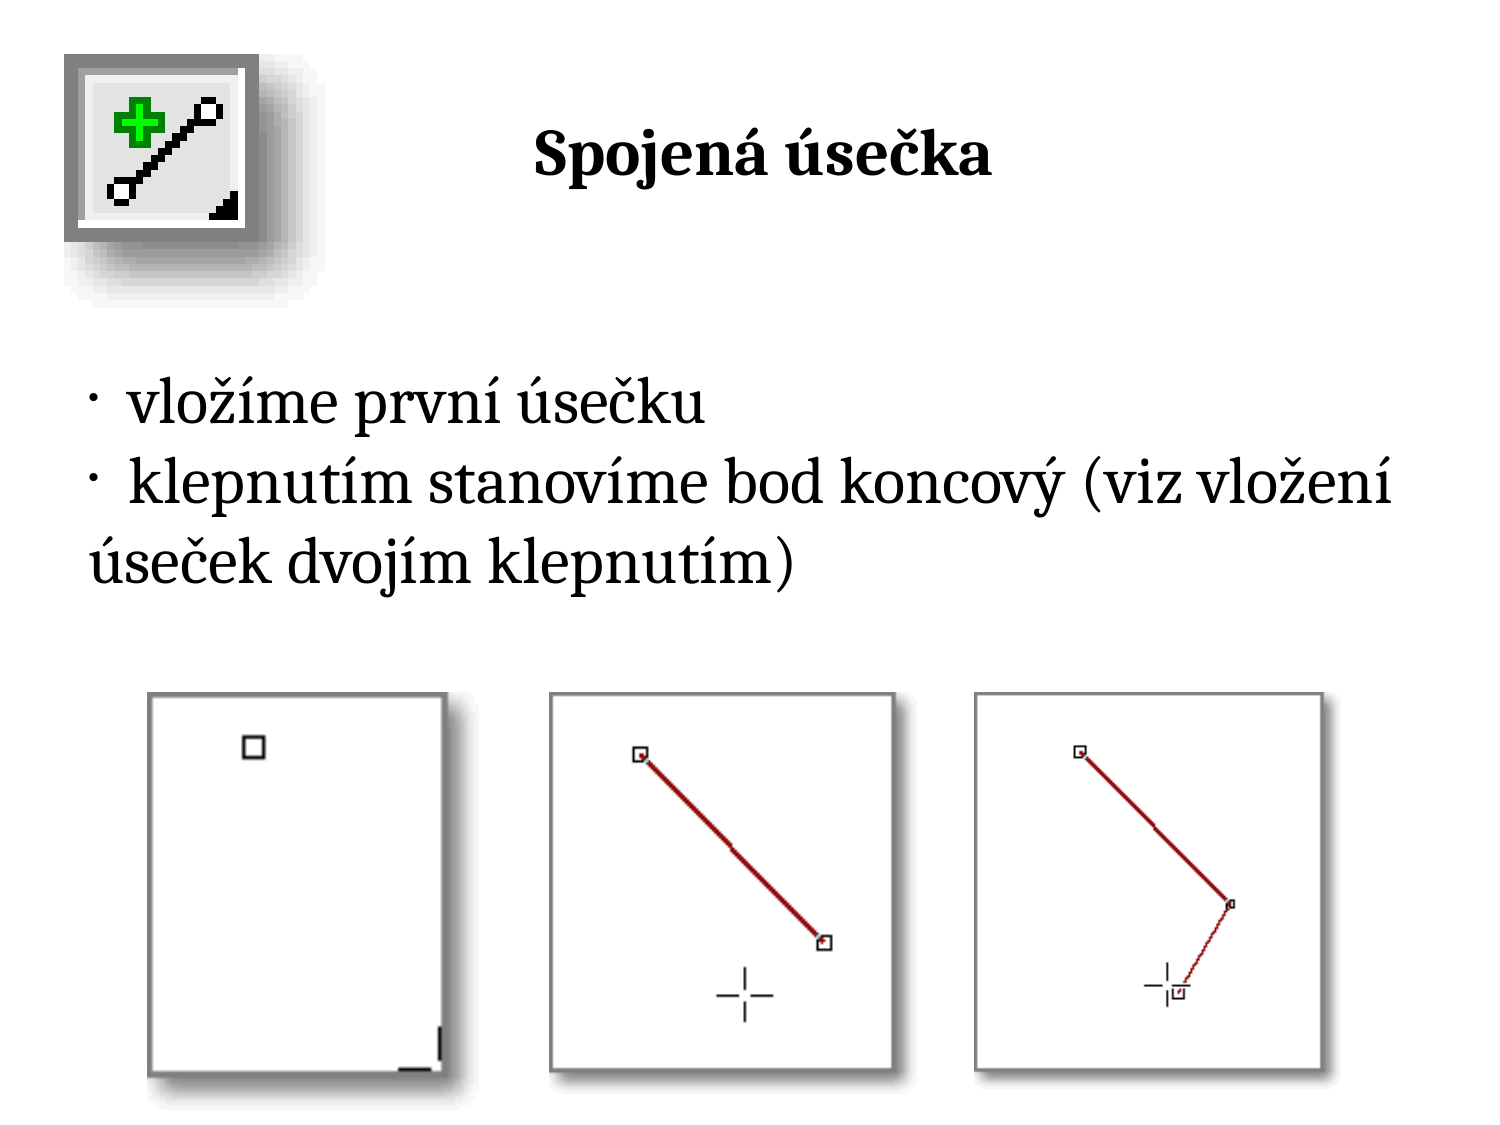

Spojená úsečka
 vložíme první úsečku
 klepnutím stanovíme bod koncový (viz vložení úseček dvojím klepnutím)